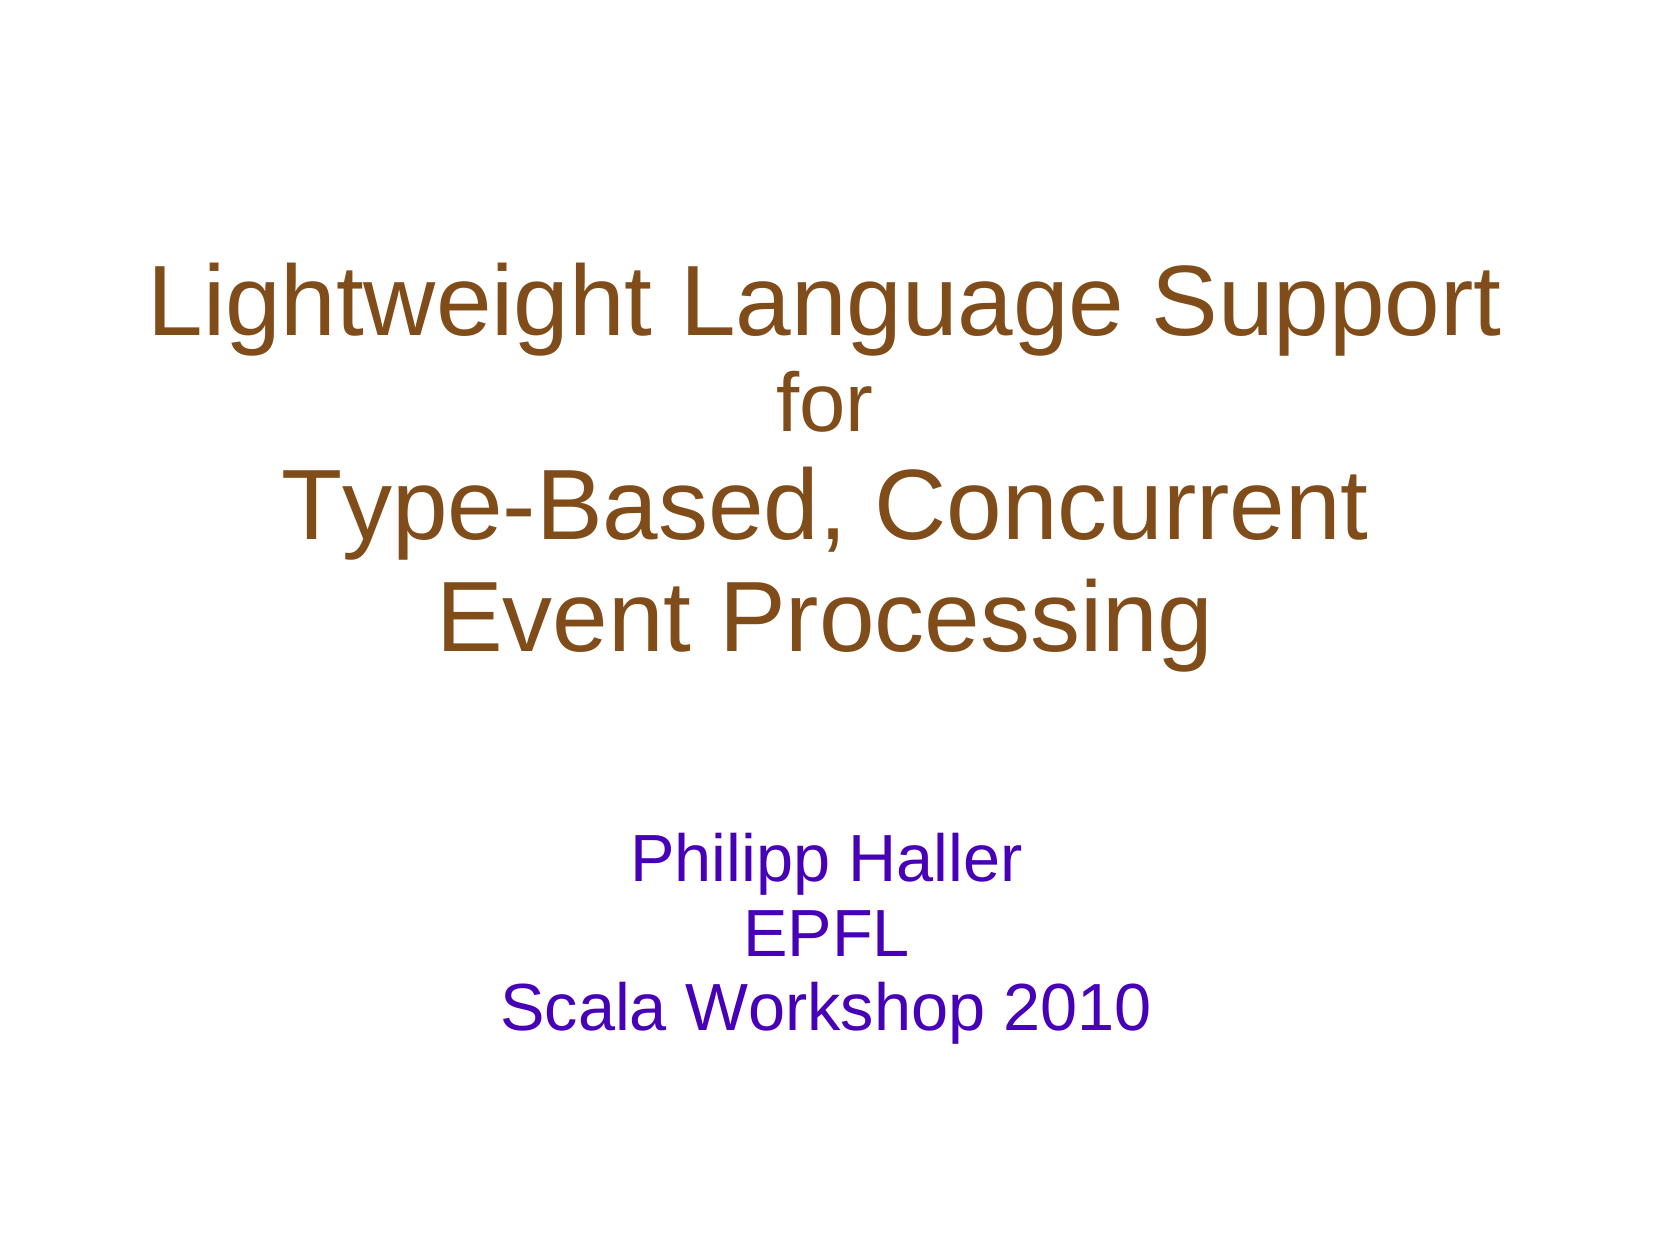

Lightweight Language Support for
Type-Based, Concurrent
Event Processing
Philipp Haller
EPFL
Scala Workshop 2010